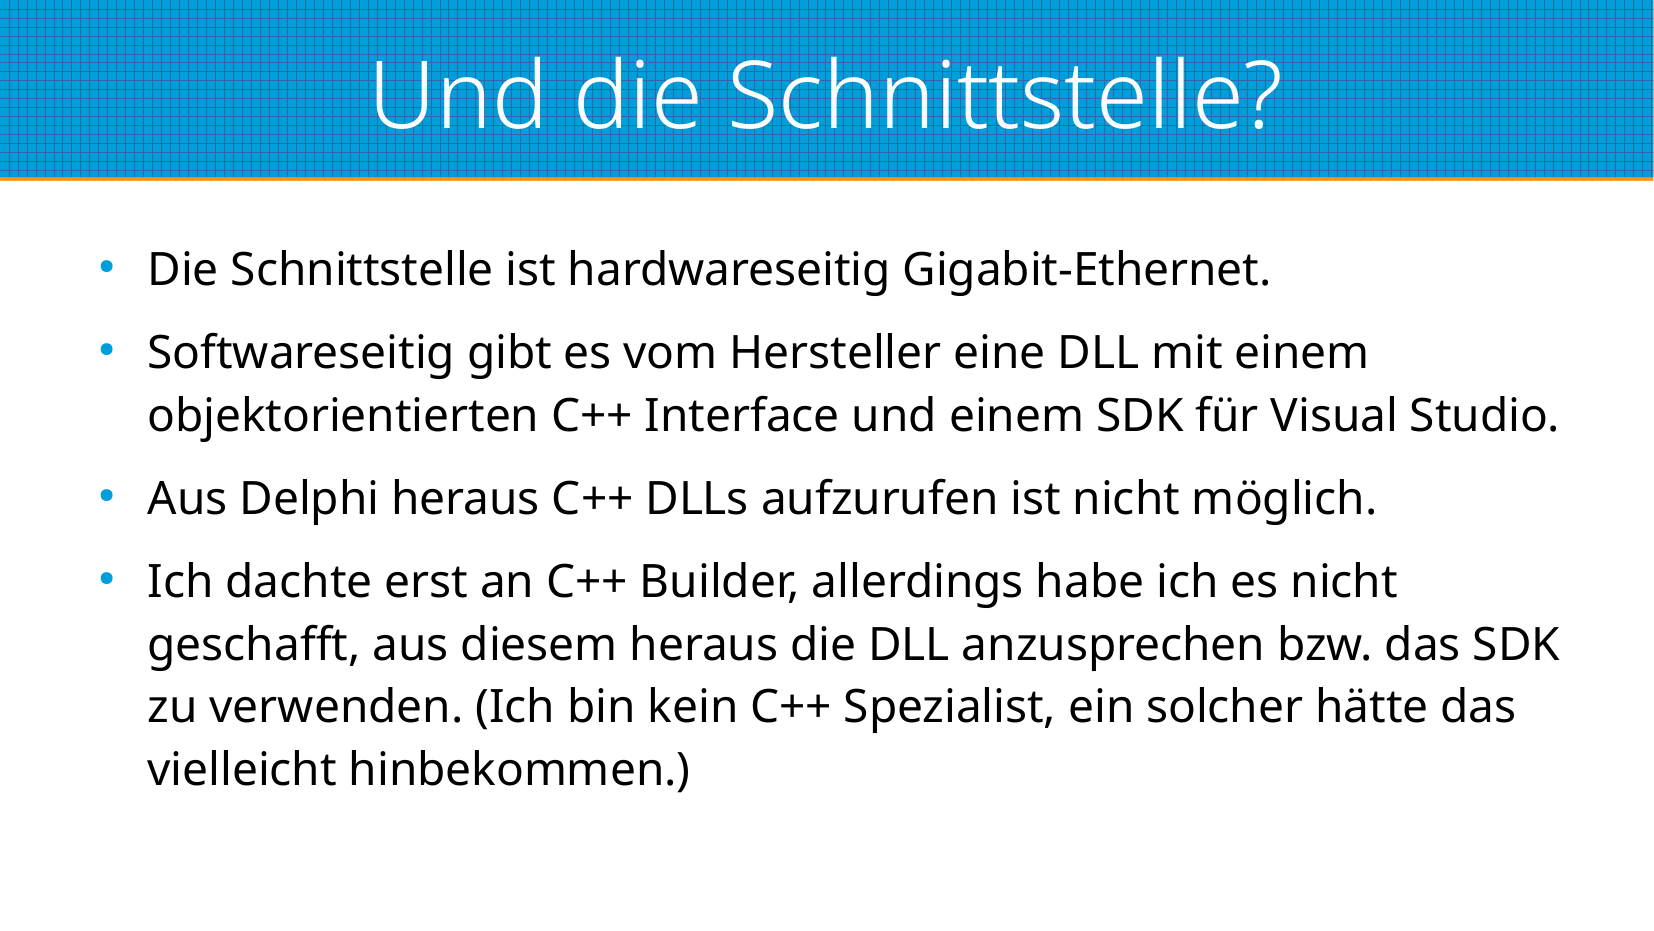

# Und die Schnittstelle?
Die Schnittstelle ist hardwareseitig Gigabit-Ethernet.
Softwareseitig gibt es vom Hersteller eine DLL mit einem objektorientierten C++ Interface und einem SDK für Visual Studio.
Aus Delphi heraus C++ DLLs aufzurufen ist nicht möglich.
Ich dachte erst an C++ Builder, allerdings habe ich es nicht geschafft, aus diesem heraus die DLL anzusprechen bzw. das SDK zu verwenden. (Ich bin kein C++ Spezialist, ein solcher hätte das vielleicht hinbekommen.)